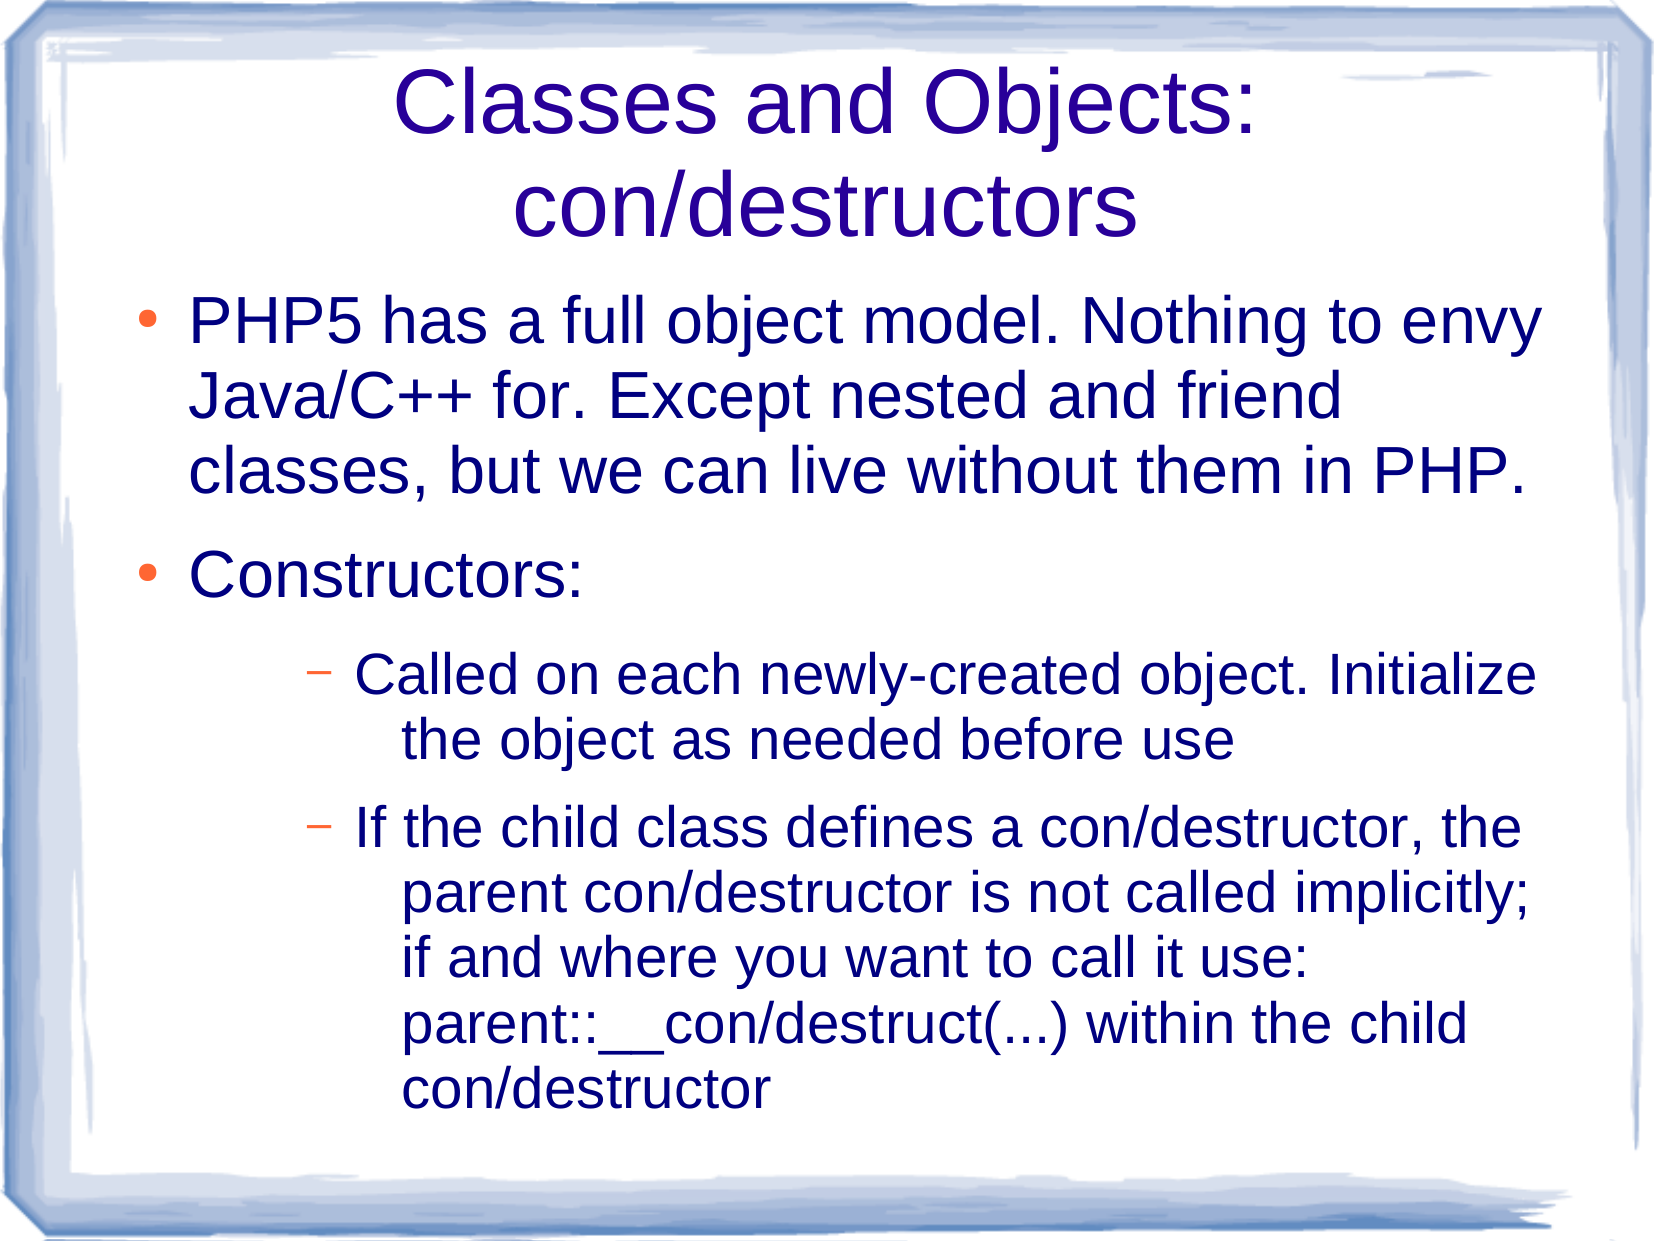

# Classes and Objects: con/destructors
PHP5 has a full object model. Nothing to envy Java/C++ for. Except nested and friend classes, but we can live without them in PHP.
Constructors:
Called on each newly-created object. Initialize the object as needed before use
If the child class defines a con/destructor, the parent con/destructor is not called implicitly; if and where you want to call it use: parent::__con/destruct(...) within the child con/destructor